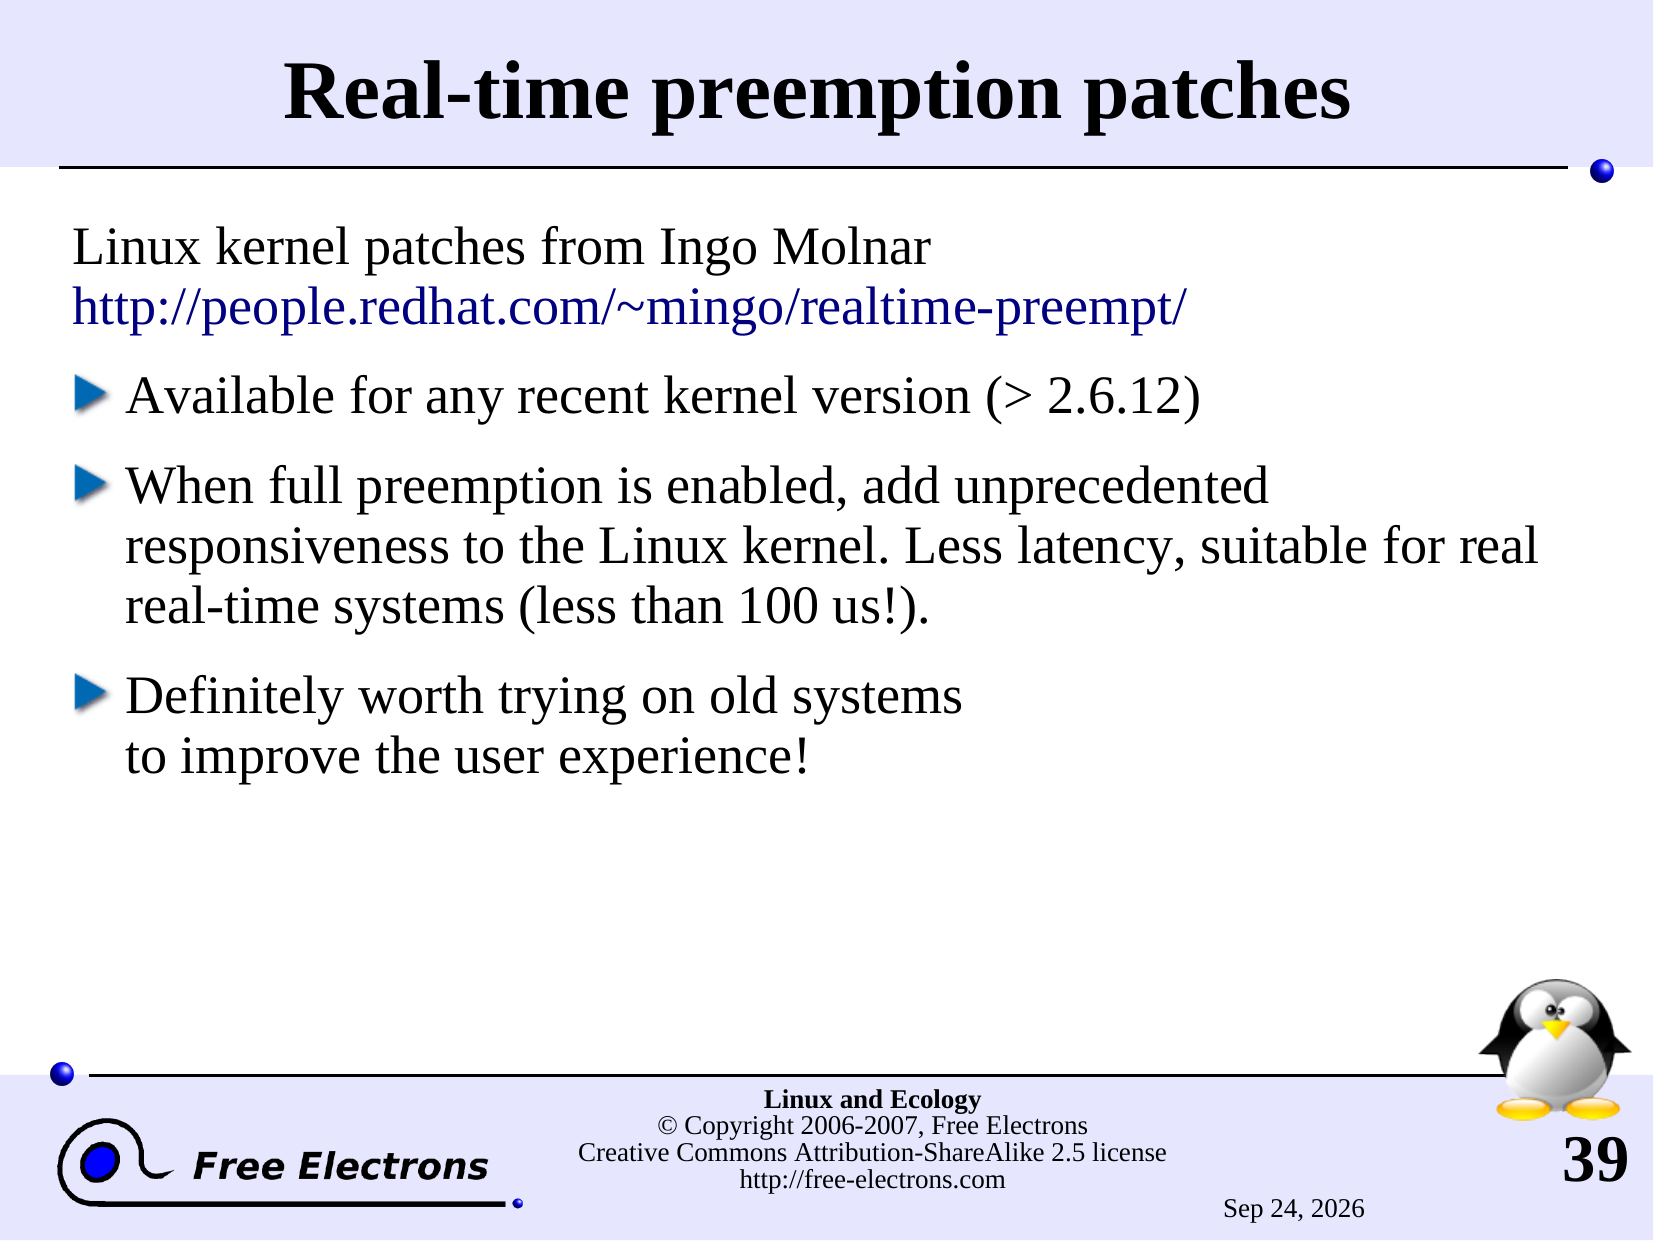

# Real-time preemption patches
Linux kernel patches from Ingo Molnar
http://people.redhat.com/~mingo/realtime-preempt/
Available for any recent kernel version (> 2.6.12)
When full preemption is enabled, add unprecedented
responsiveness to the Linux kernel. Less latency, suitable for real real-time systems (less than 100 us!).
Definitely worth trying on old systems
to improve the user experience!